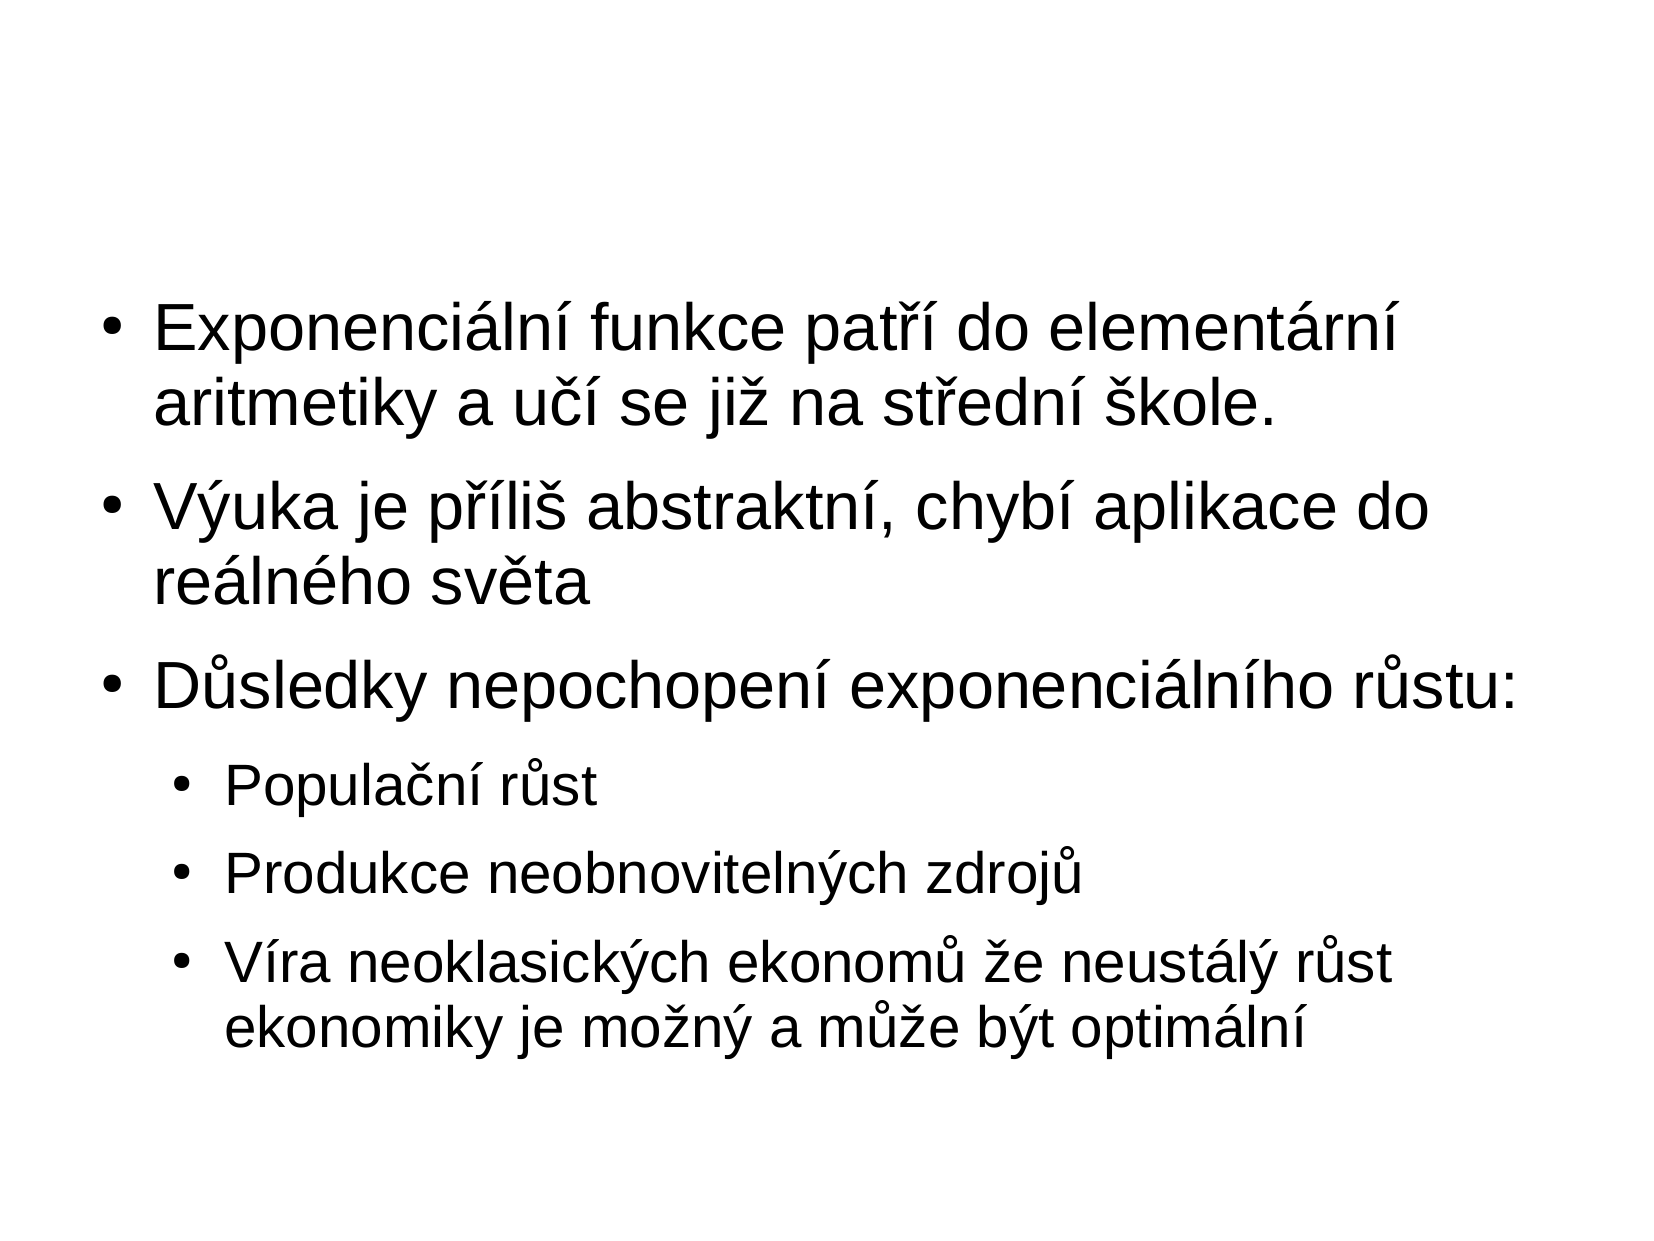

#
Exponenciální funkce patří do elementární aritmetiky a učí se již na střední škole.
Výuka je příliš abstraktní, chybí aplikace do reálného světa
Důsledky nepochopení exponenciálního růstu:
Populační růst
Produkce neobnovitelných zdrojů
Víra neoklasických ekonomů že neustálý růst ekonomiky je možný a může být optimální